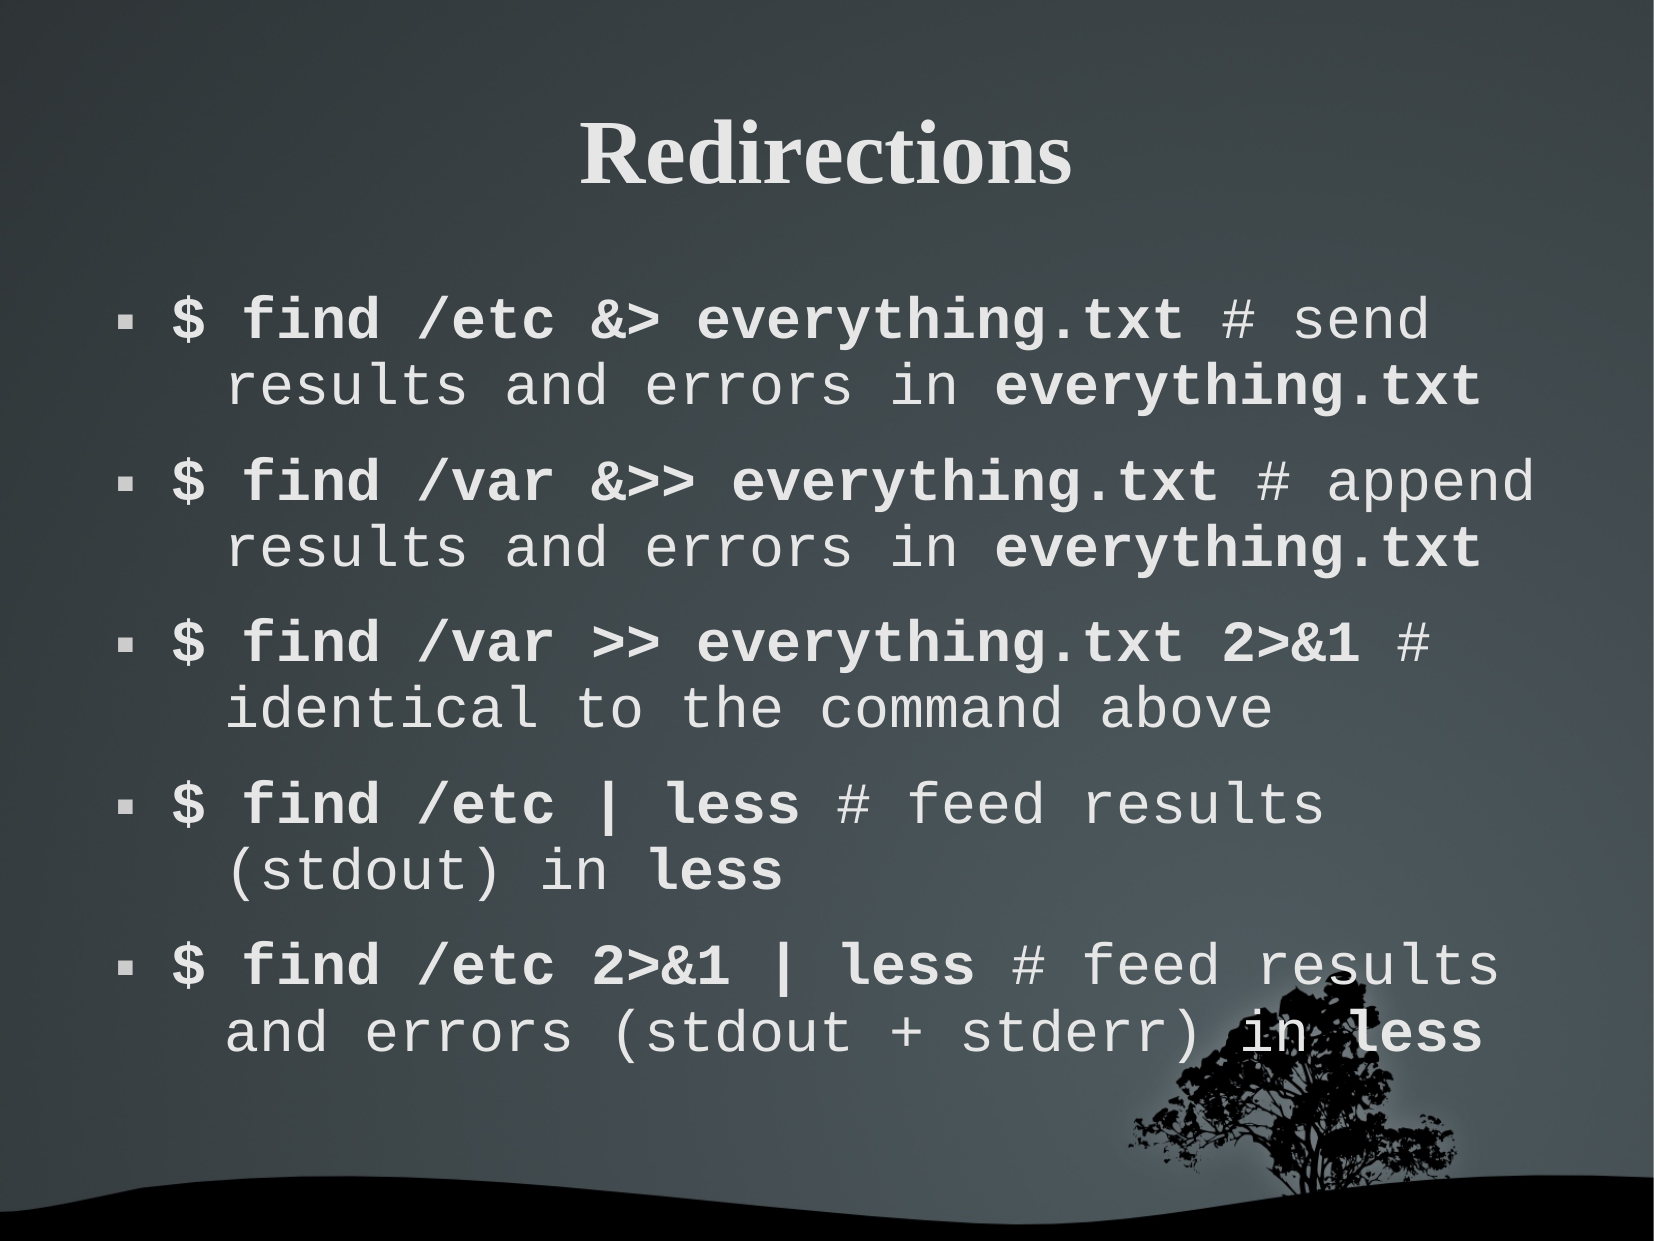

Redirections
# $ find /etc &> everything.txt # send results and errors in everything.txt
$ find /var &>> everything.txt # append results and errors in everything.txt
$ find /var >> everything.txt 2>&1 # identical to the command above
$ find /etc | less # feed results (stdout) in less
$ find /etc 2>&1 | less # feed results and errors (stdout + stderr) in less